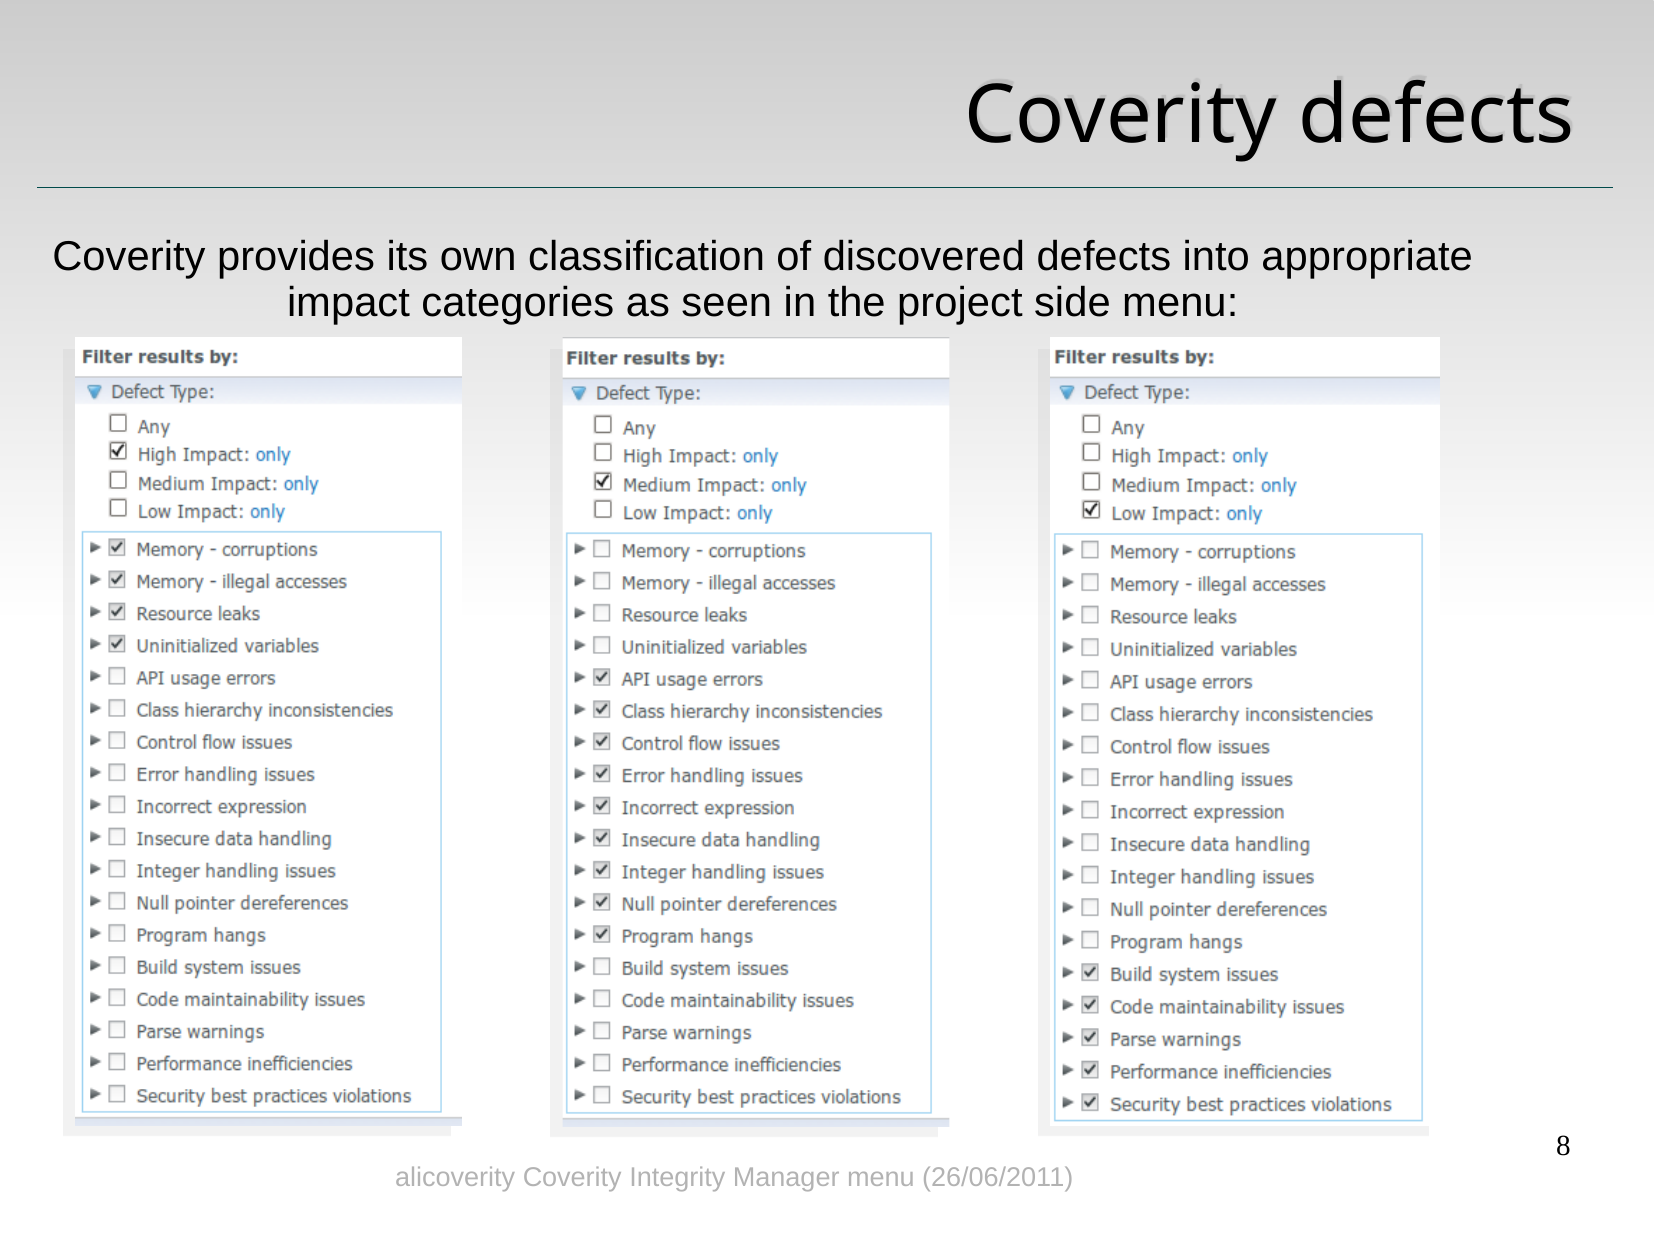

# Coverity defects
Coverity provides its own classification of discovered defects into appropriate impact categories as seen in the project side menu:
8
alicoverity Coverity Integrity Manager menu (26/06/2011)